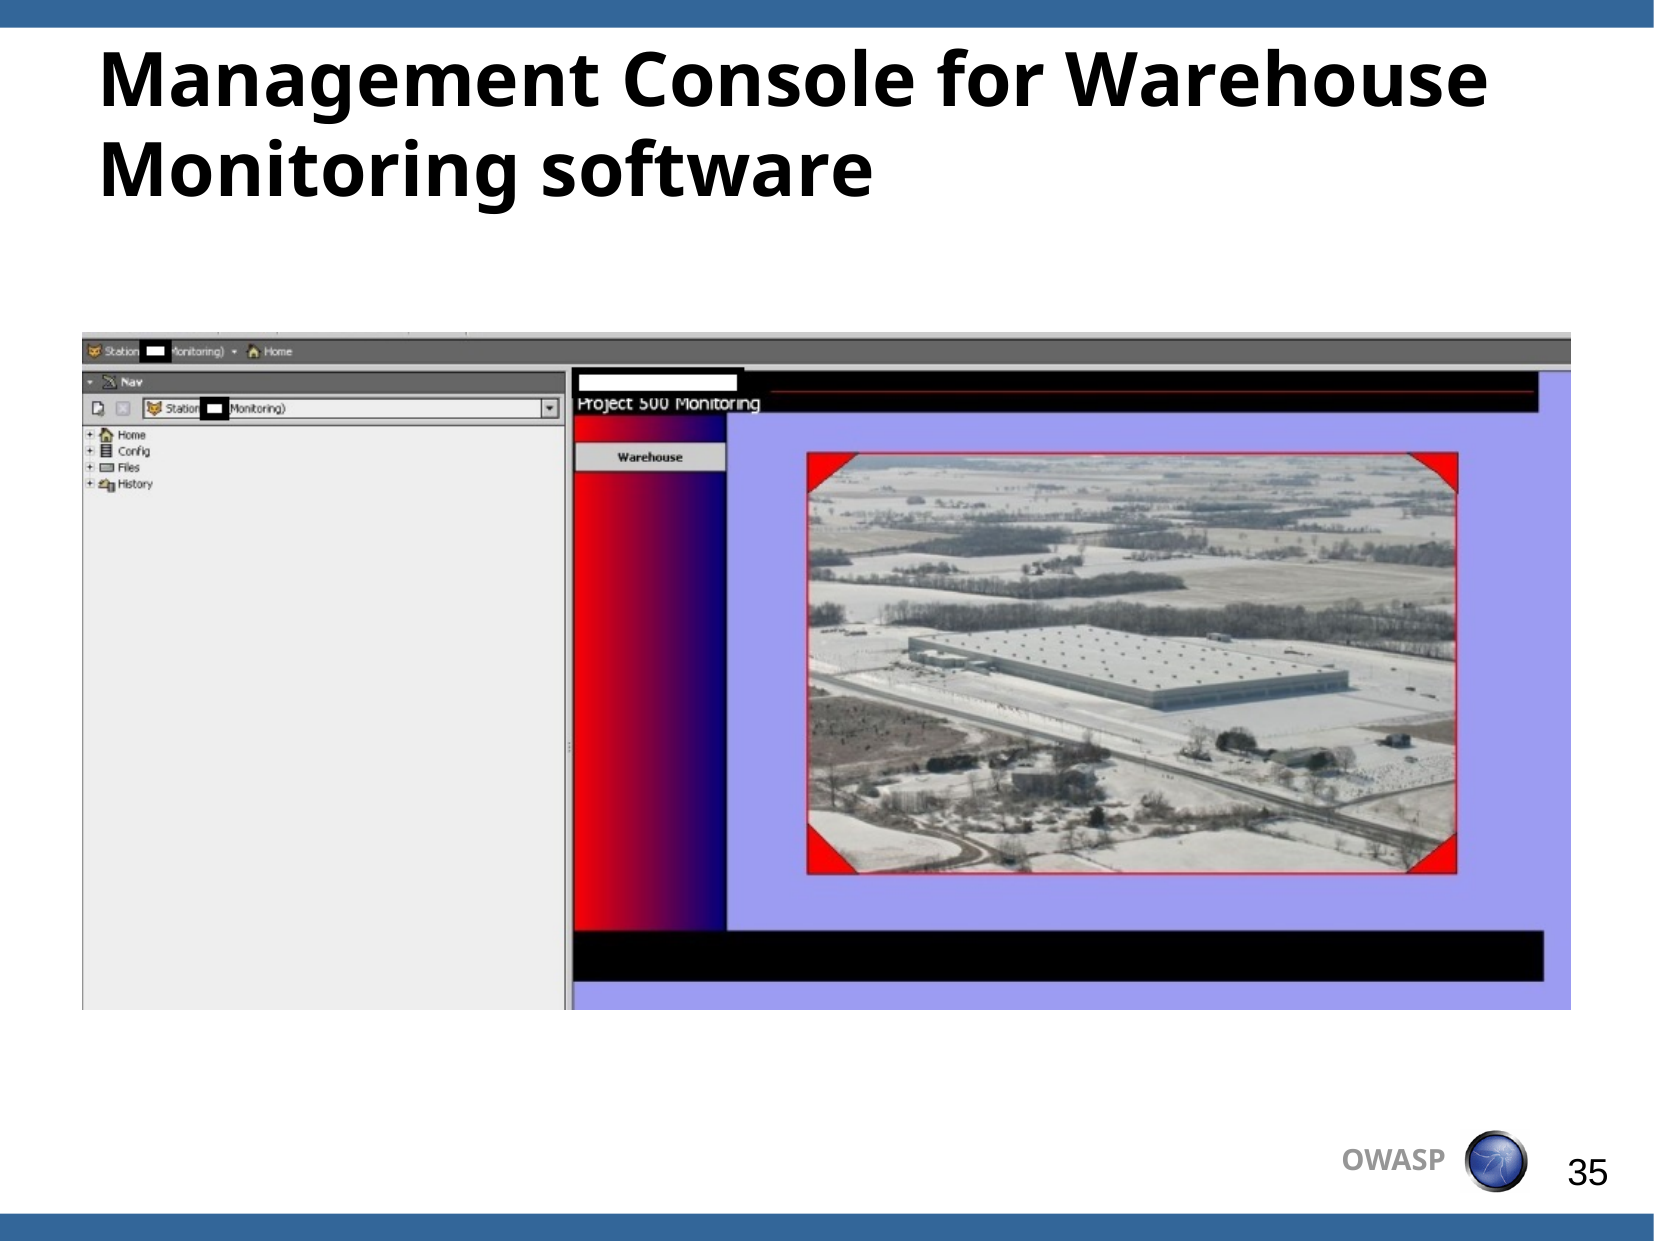

# Management Console for Warehouse Monitoring software
35